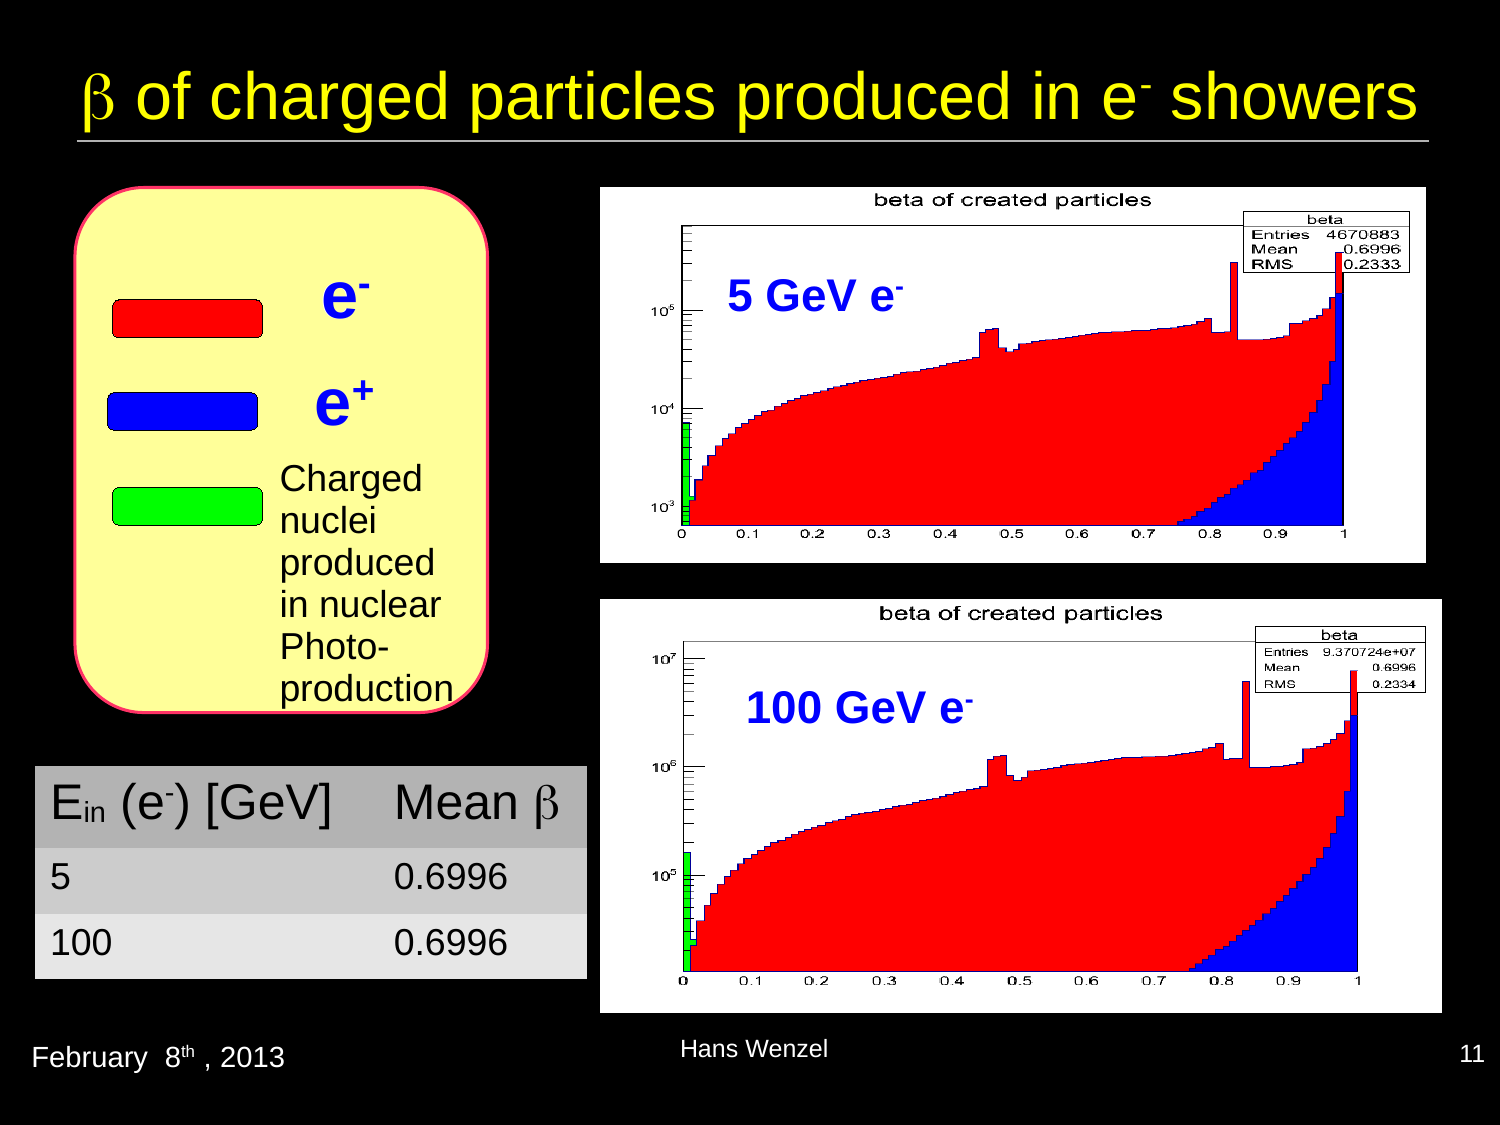

# b of charged particles produced in e- showers
e-
e-
5 GeV e-
e+
Charged
nuclei
produced
in nuclear
Photo-
production
100 GeV e-
| Ein (e-) [GeV] | Mean b |
| --- | --- |
| 5 | 0.6996 |
| 100 | 0.6996 |